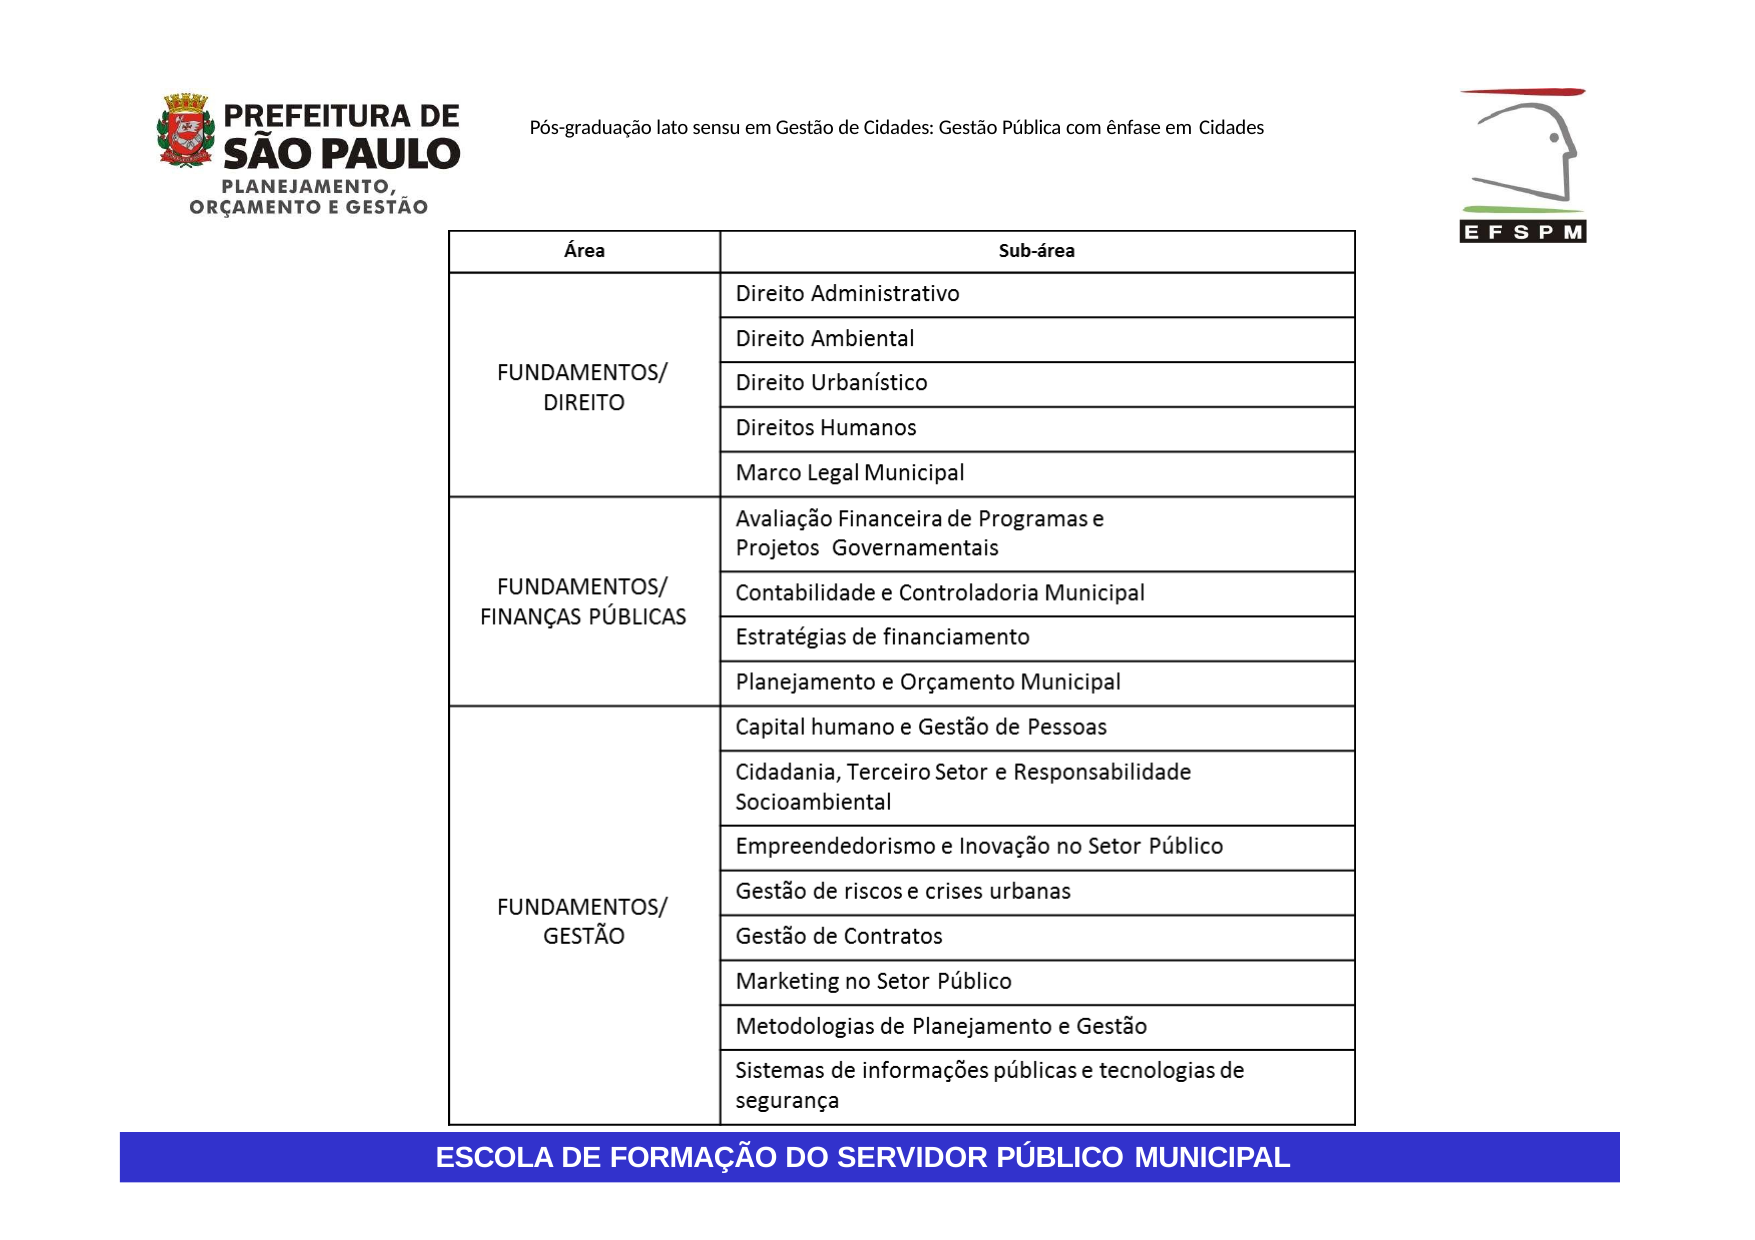

Pós-graduação lato sensu em Gestão de Cidades: Gestão Pública com ênfase em Cidades
ESCOLA DE FORMAÇÃO DO SERVIDOR PÚBLICO MUNICIPAL